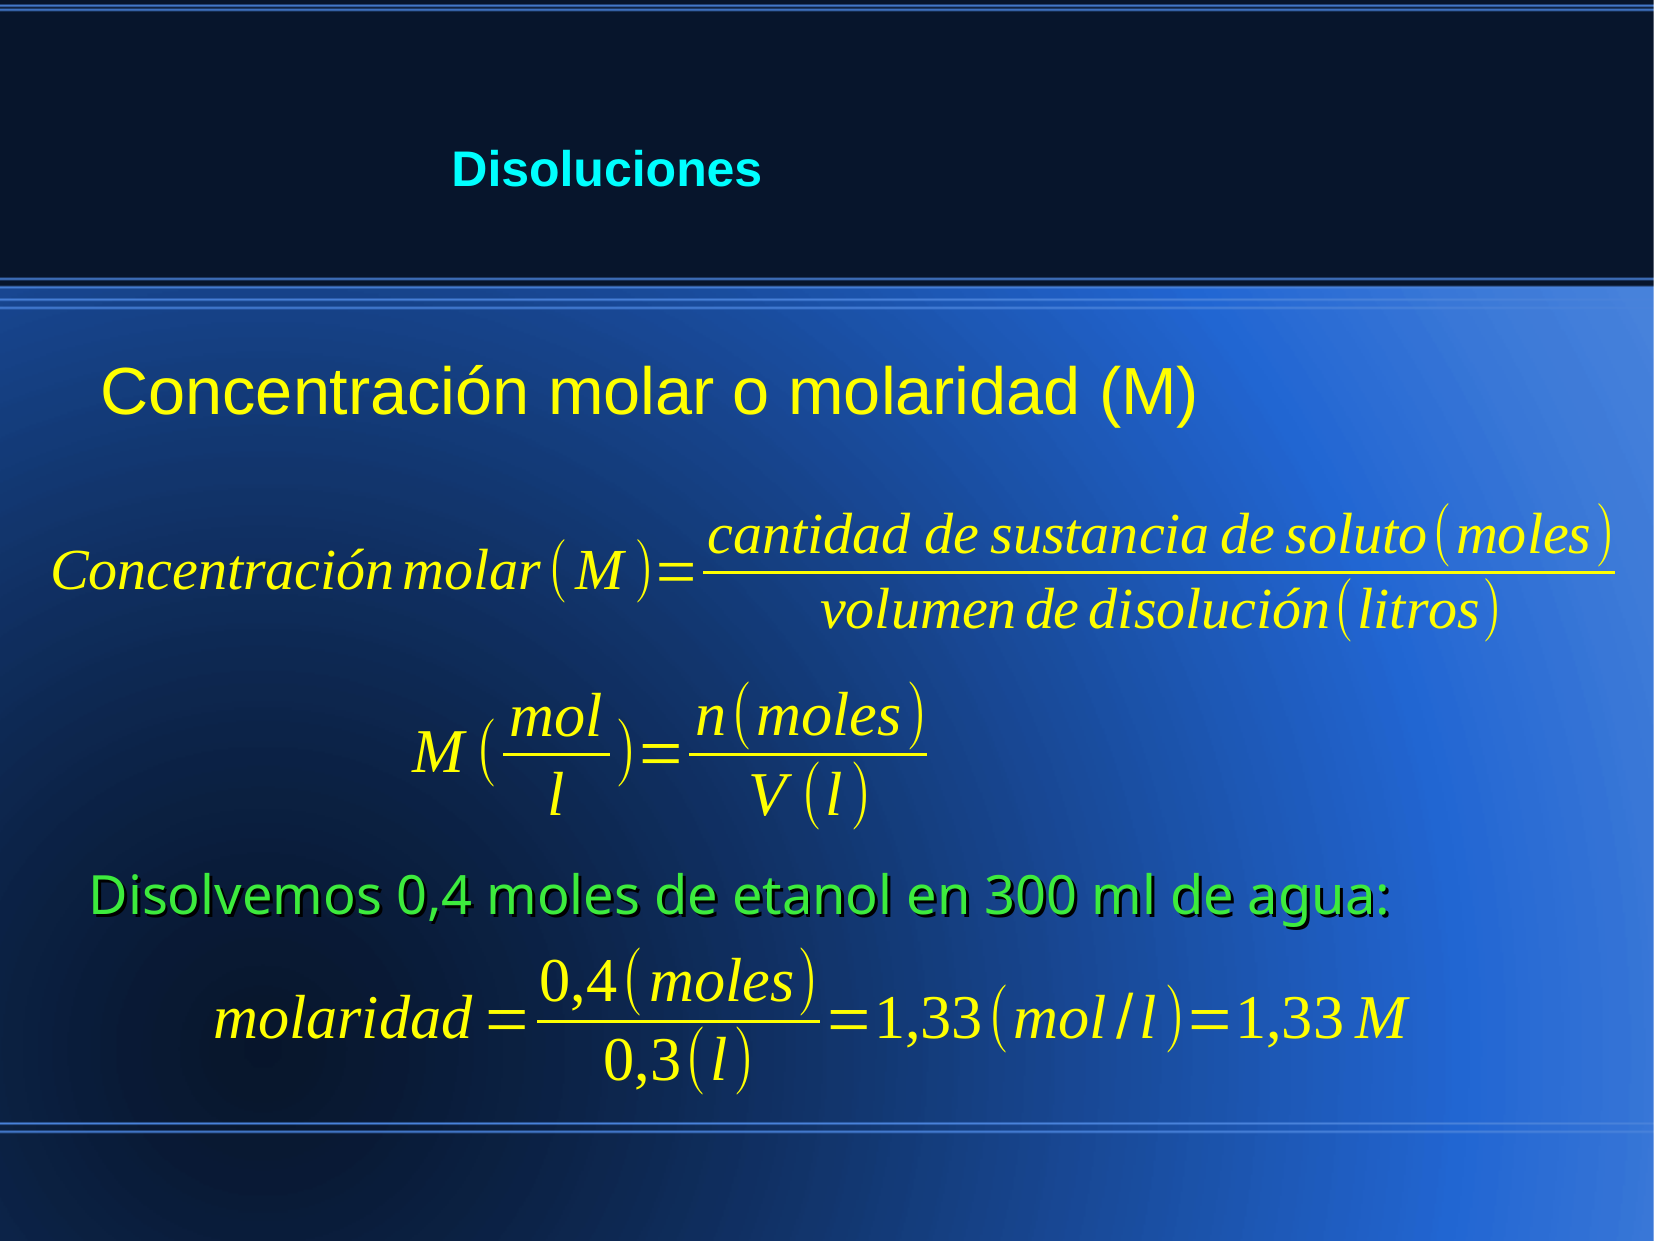

Disoluciones
# Concentración molar o molaridad (M)
Disolvemos 0,4 moles de etanol en 300 ml de agua: